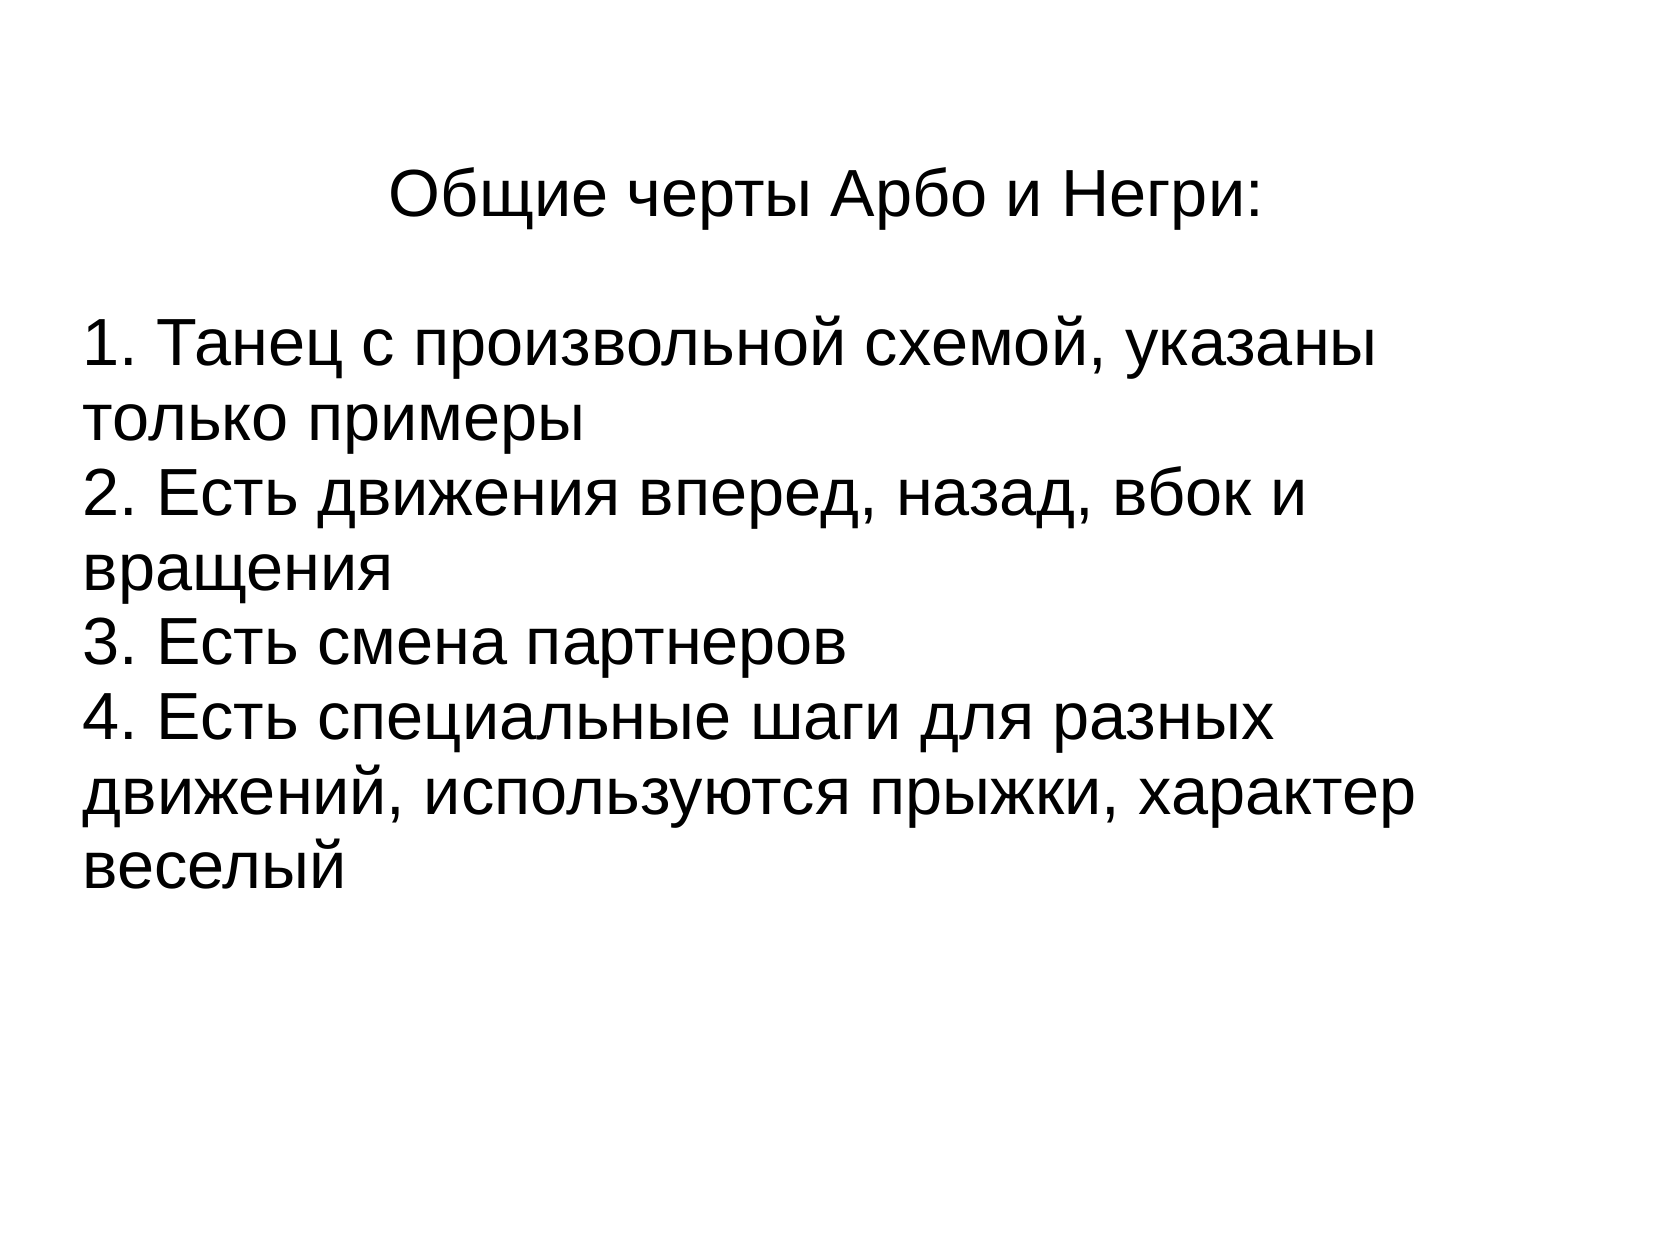

# Общие черты Арбо и Негри:
1. Танец с произвольной схемой, указаны только примеры
2. Есть движения вперед, назад, вбок и вращения
3. Есть смена партнеров
4. Есть специальные шаги для разных движений, используются прыжки, характер веселый